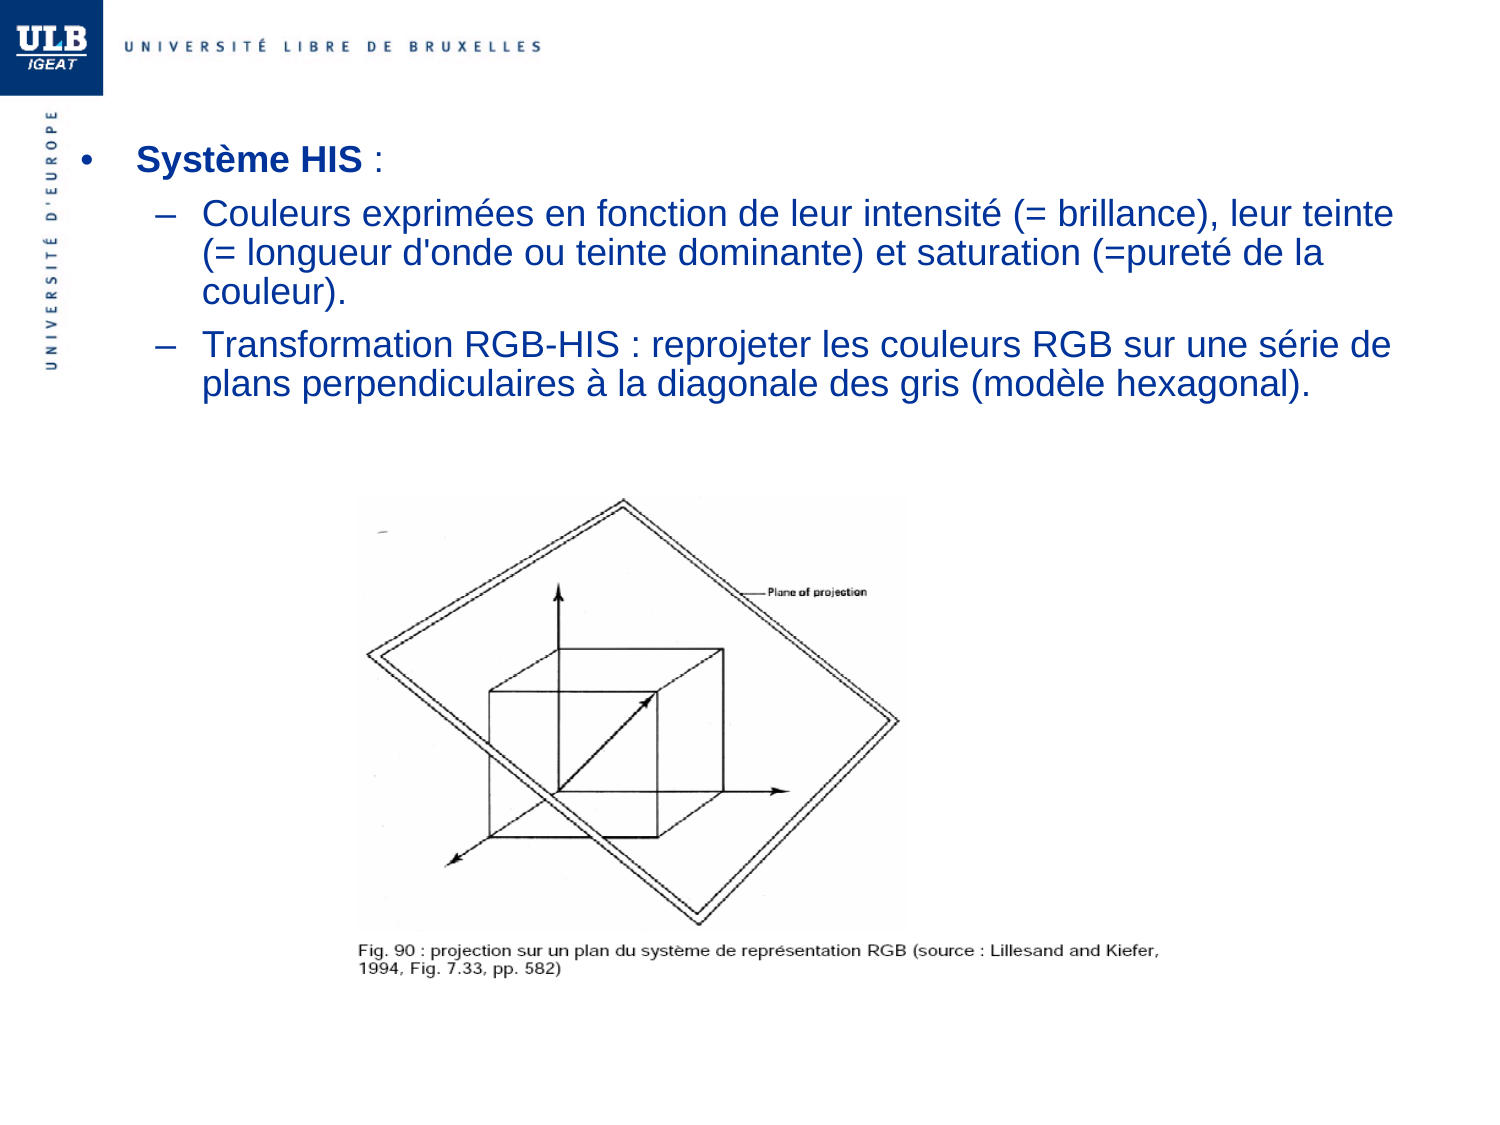

# Système HIS :
Couleurs exprimées en fonction de leur intensité (= brillance), leur teinte (= longueur d'onde ou teinte dominante) et saturation (=pureté de la couleur).
Transformation RGB-HIS : reprojeter les couleurs RGB sur une série de plans perpendiculaires à la diagonale des gris (modèle hexagonal).